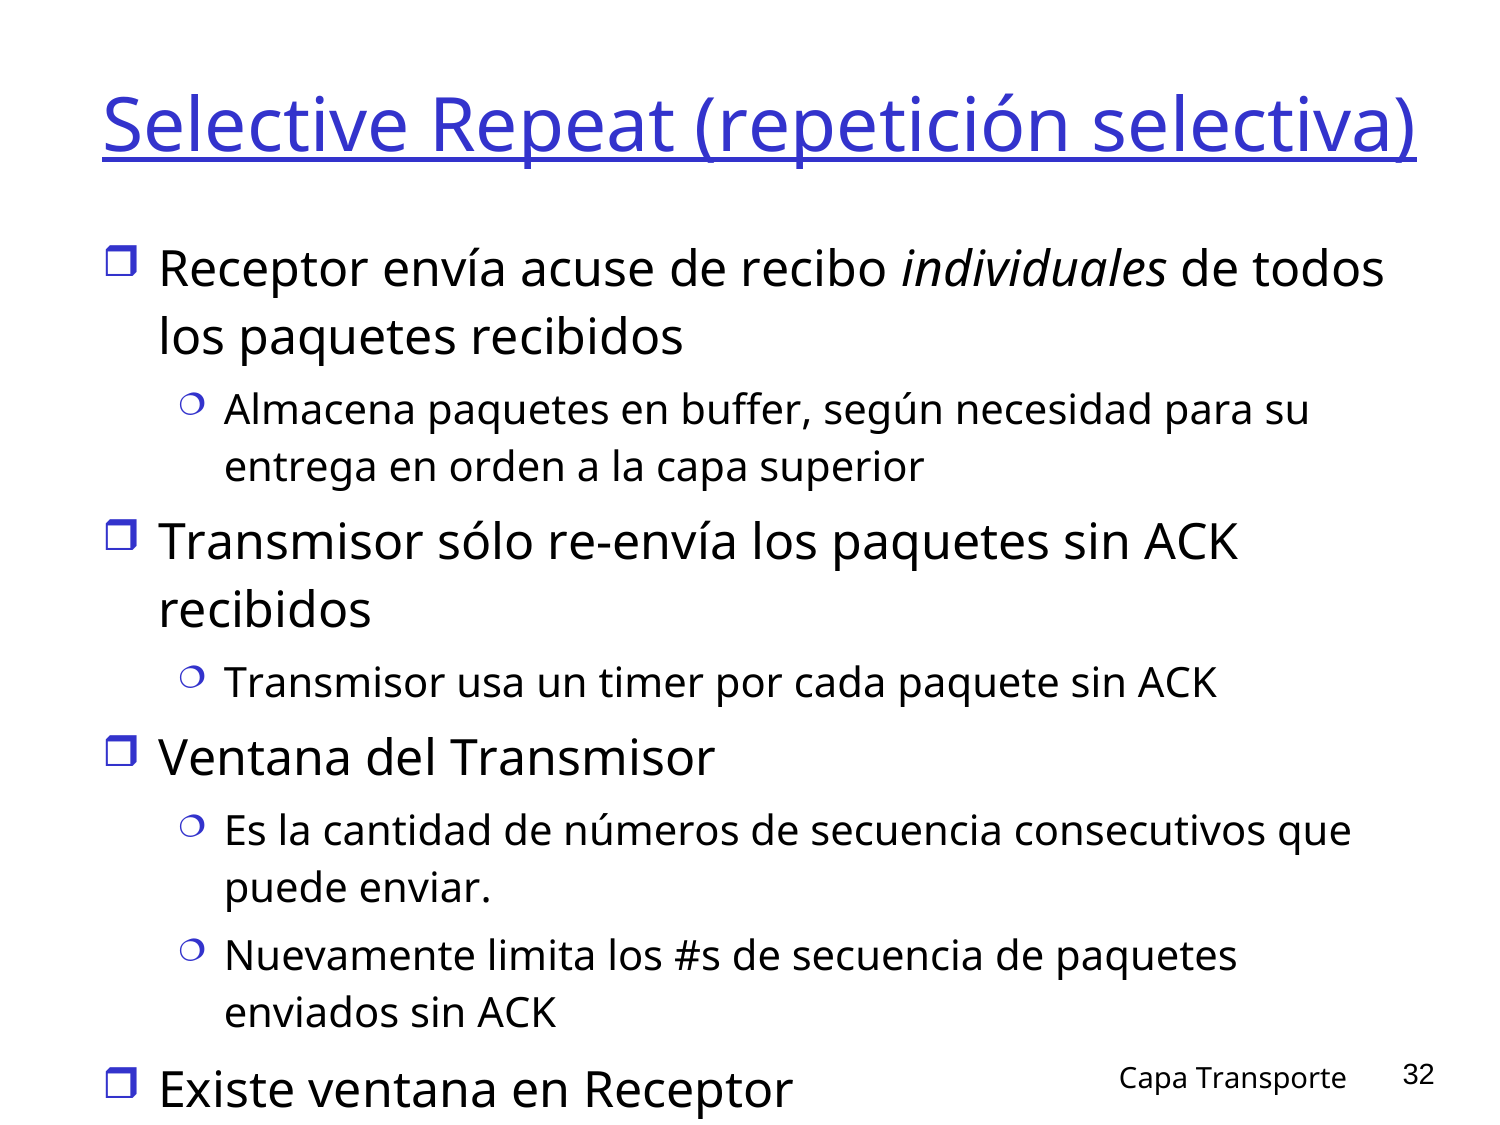

# Selective Repeat (repetición selectiva)‏
Receptor envía acuse de recibo individuales de todos los paquetes recibidos
Almacena paquetes en buffer, según necesidad para su entrega en orden a la capa superior
Transmisor sólo re-envía los paquetes sin ACK recibidos
Transmisor usa un timer por cada paquete sin ACK
Ventana del Transmisor
Es la cantidad de números de secuencia consecutivos que puede enviar.
Nuevamente limita los #s de secuencia de paquetes enviados sin ACK
Existe ventana en Receptor
32